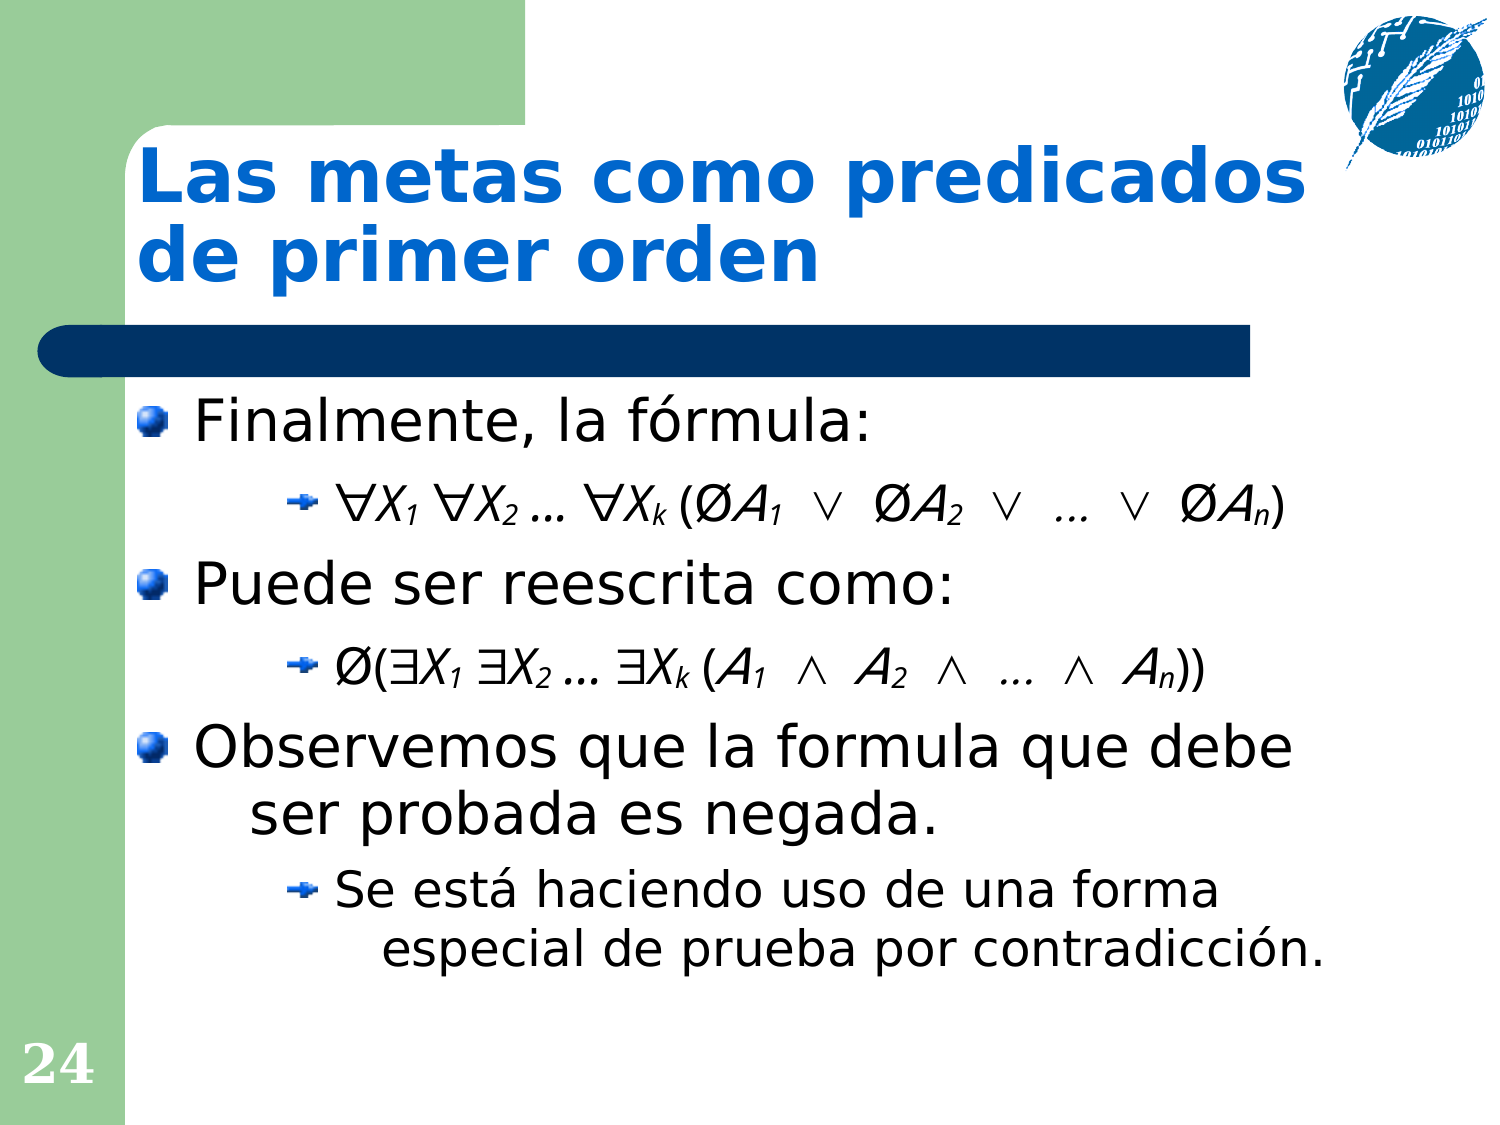

# Las metas como predicados de primer orden
Finalmente, la fórmula:
∀X1 ∀X2 ... ∀Xk (ØA1 ∨ ØA2 ∨ ... ∨ ØAn)
Puede ser reescrita como:
Ø(∃X1 ∃X2 ... ∃Xk (A1 ∧ A2 ∧ ... ∧ An))
Observemos que la formula que debe ser probada es negada.
Se está haciendo uso de una forma especial de prueba por contradicción.
24